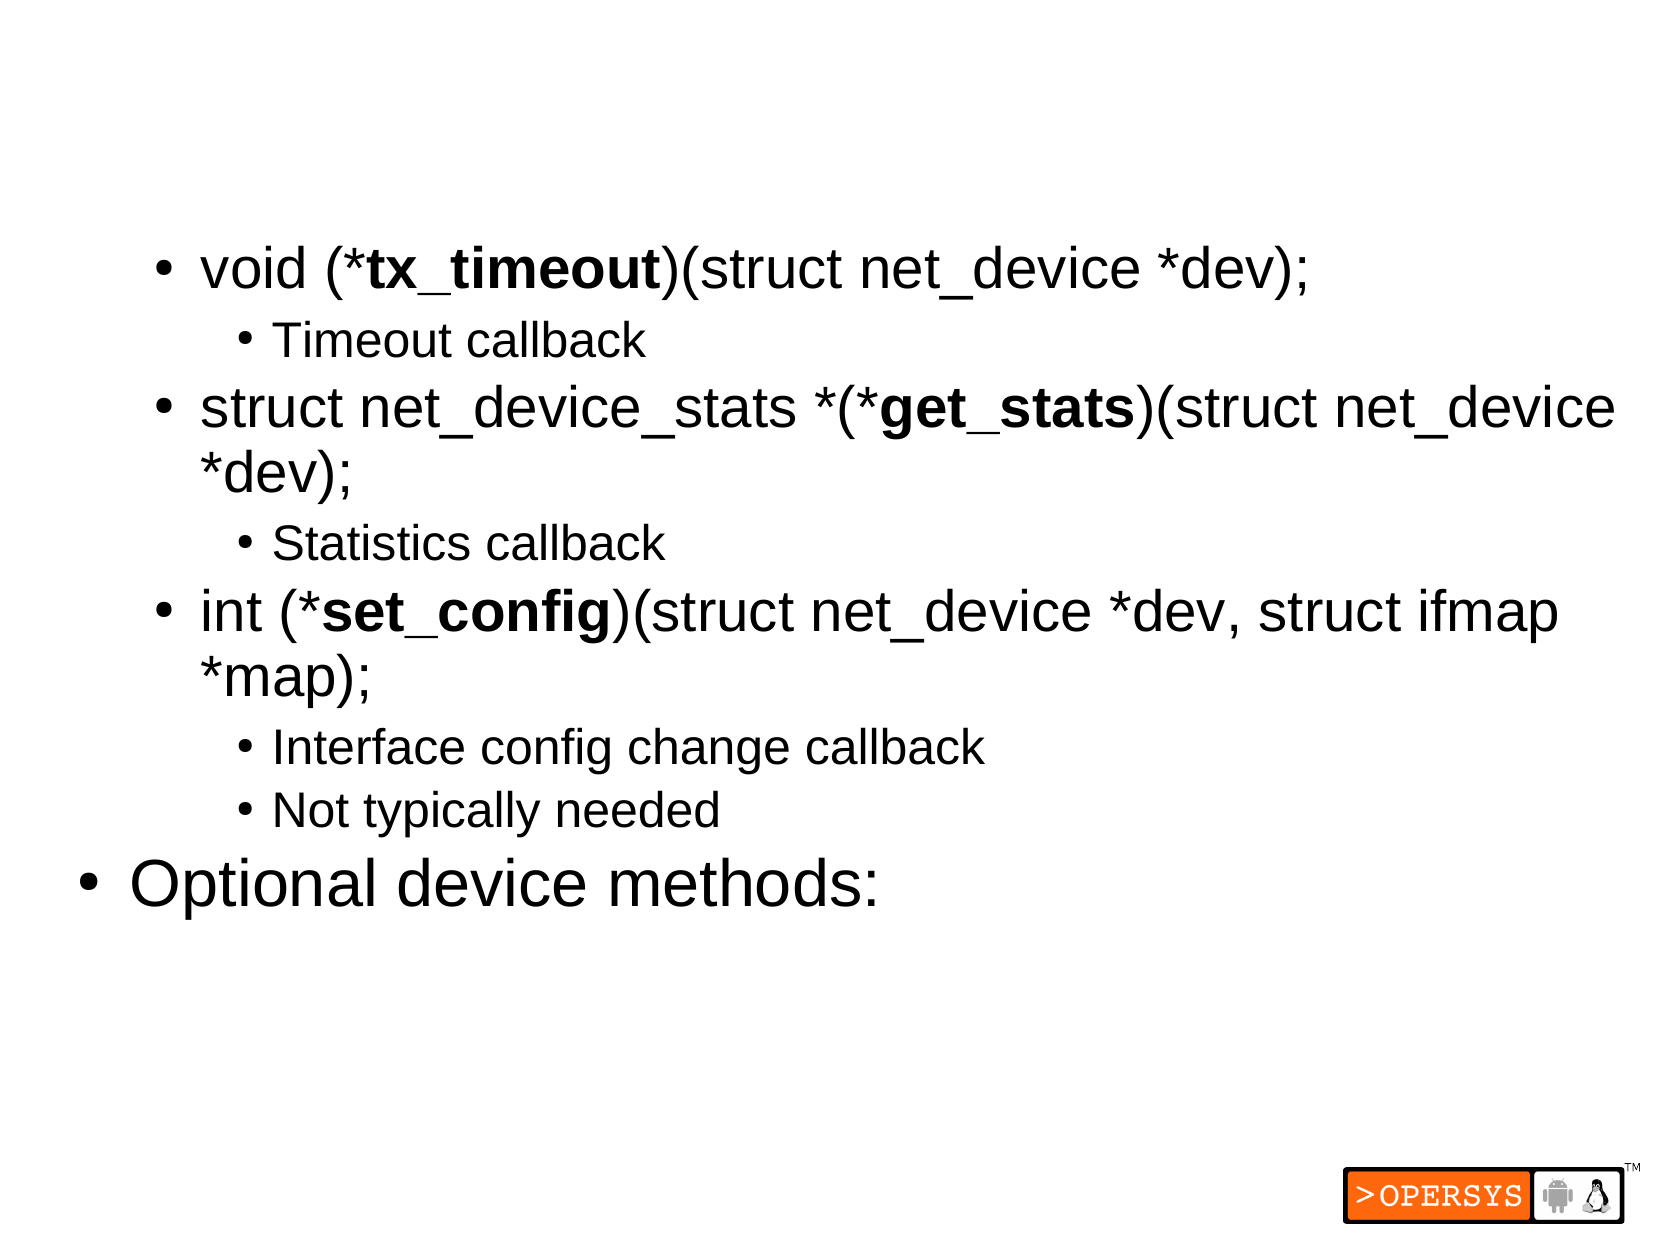

# void (*tx_timeout)(struct net_device *dev);
Timeout callback
struct net_device_stats *(*get_stats)(struct net_device *dev);
Statistics callback
int (*set_config)(struct net_device *dev, struct ifmap *map);
Interface config change callback
Not typically needed
Optional device methods: